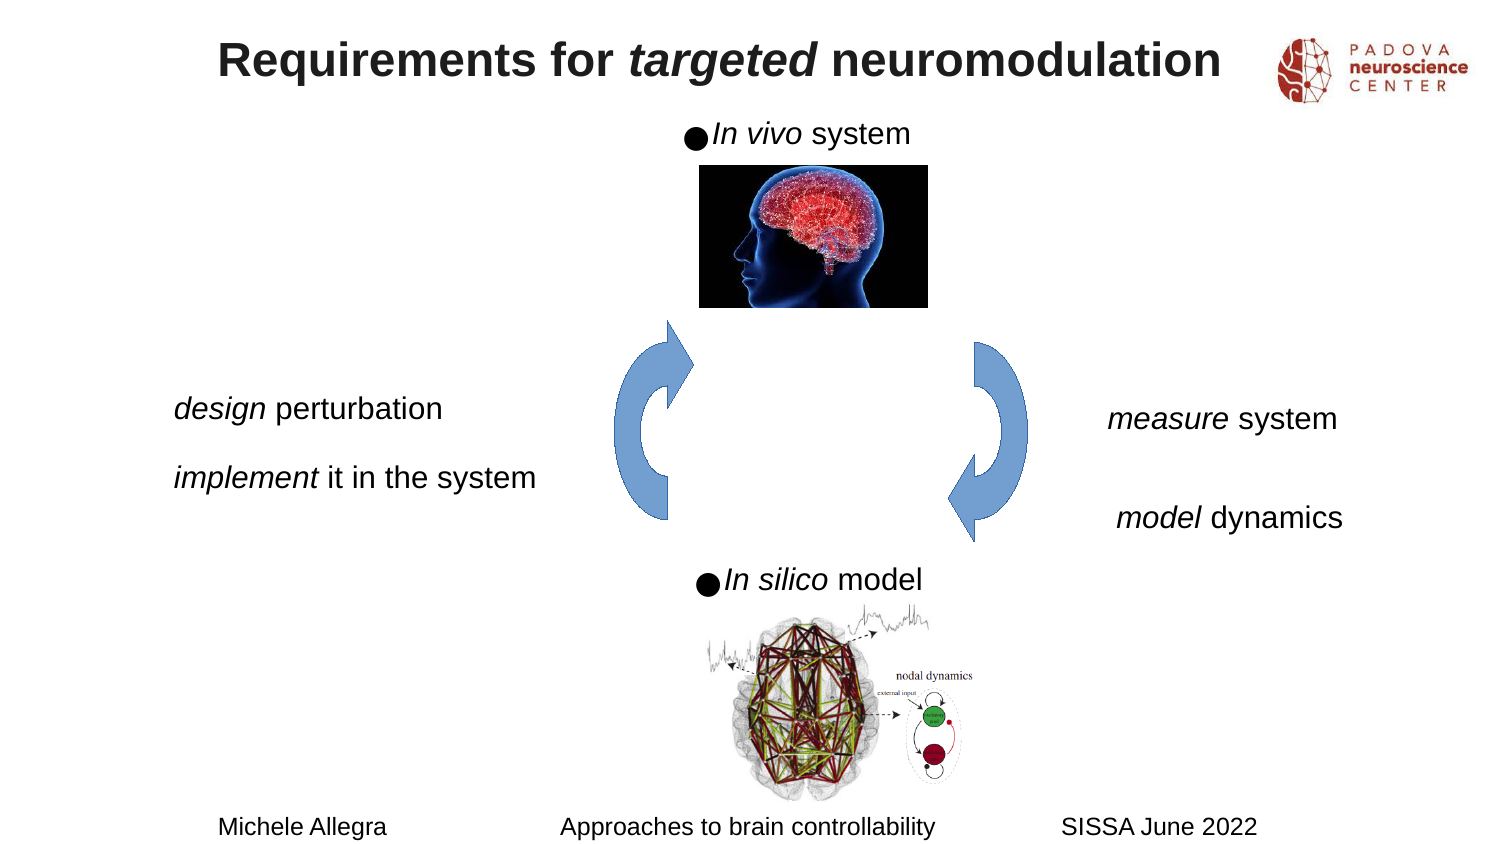

Requirements for targeted neuromodulation
In vivo system
design perturbation
implement it in the system
measure system
 model dynamics
In silico model
Michele Allegra Approaches to brain controllability SISSA June 2022